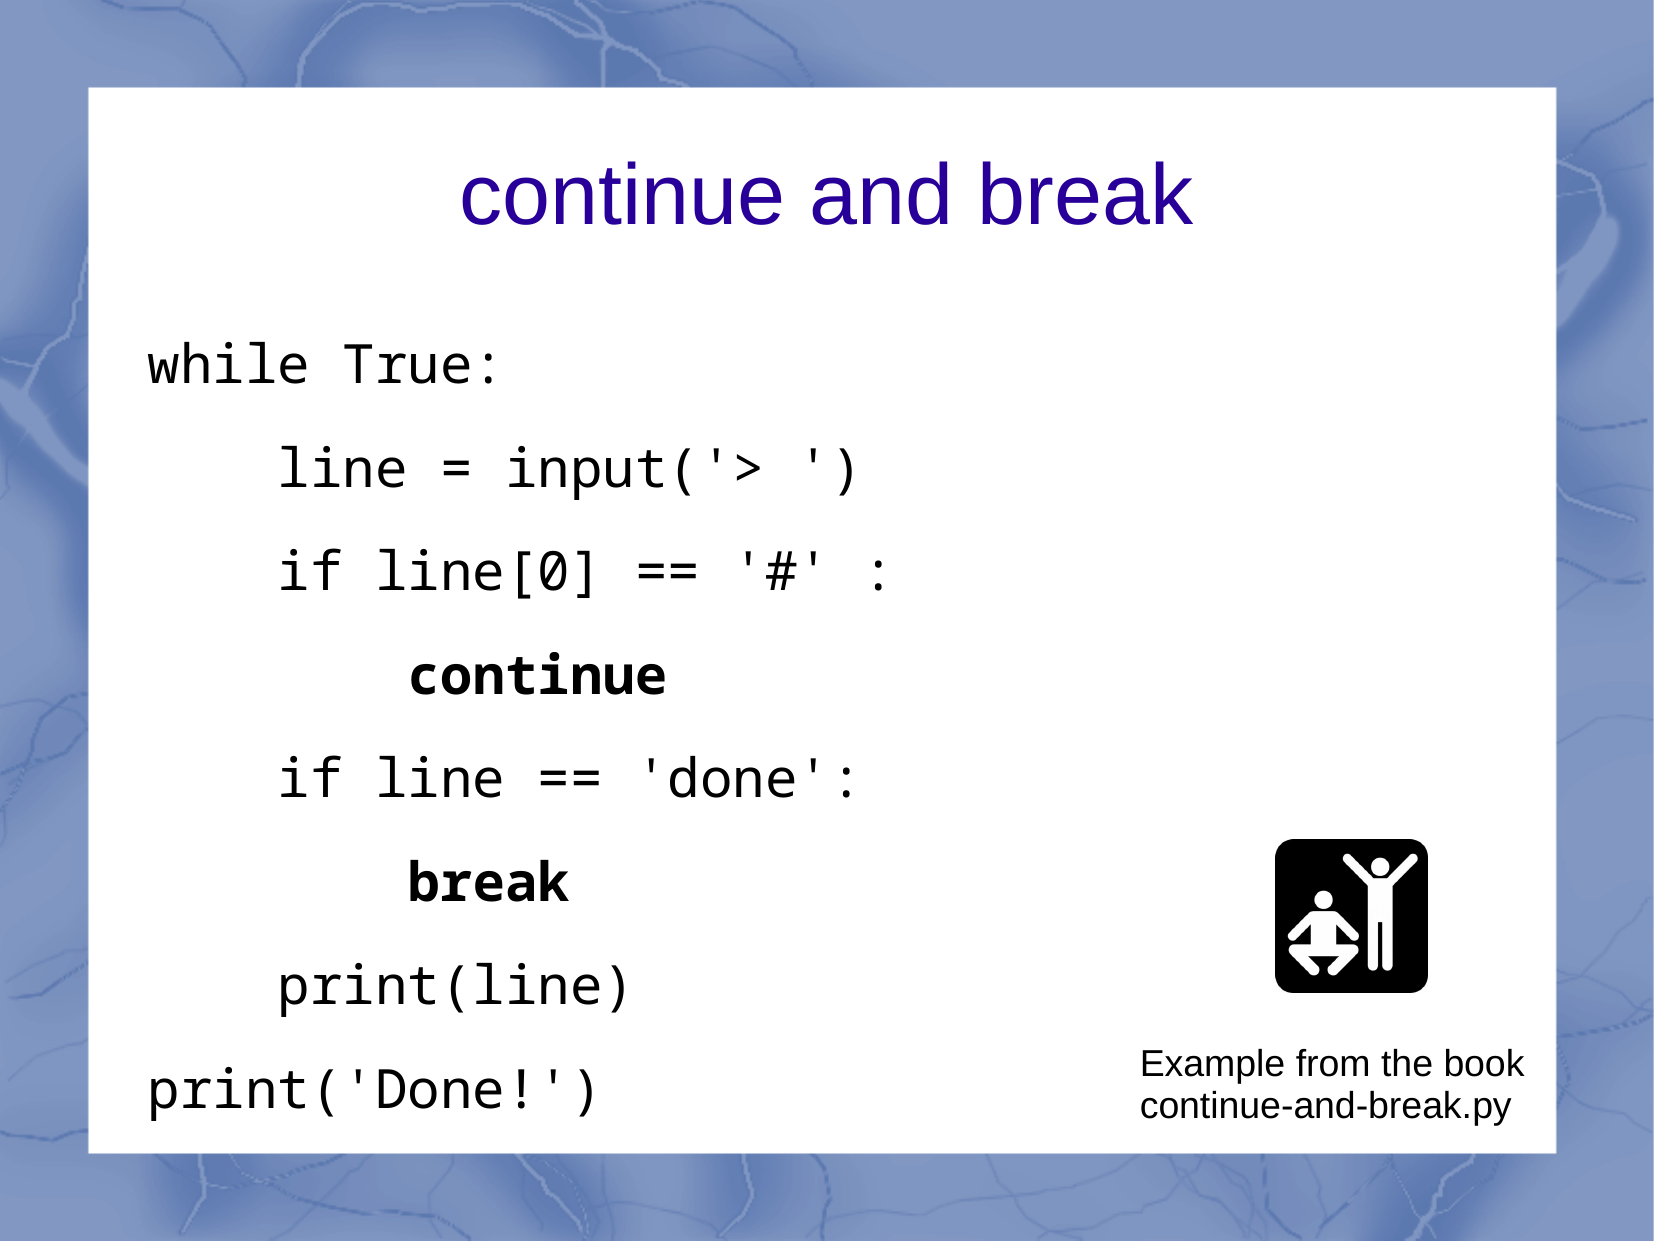

# continue and break
while True:
 line = input('> ')
 if line[0] == '#' :
 continue
 if line == 'done':
 break
 print(line)
print('Done!')
Example from the book
continue-and-break.py